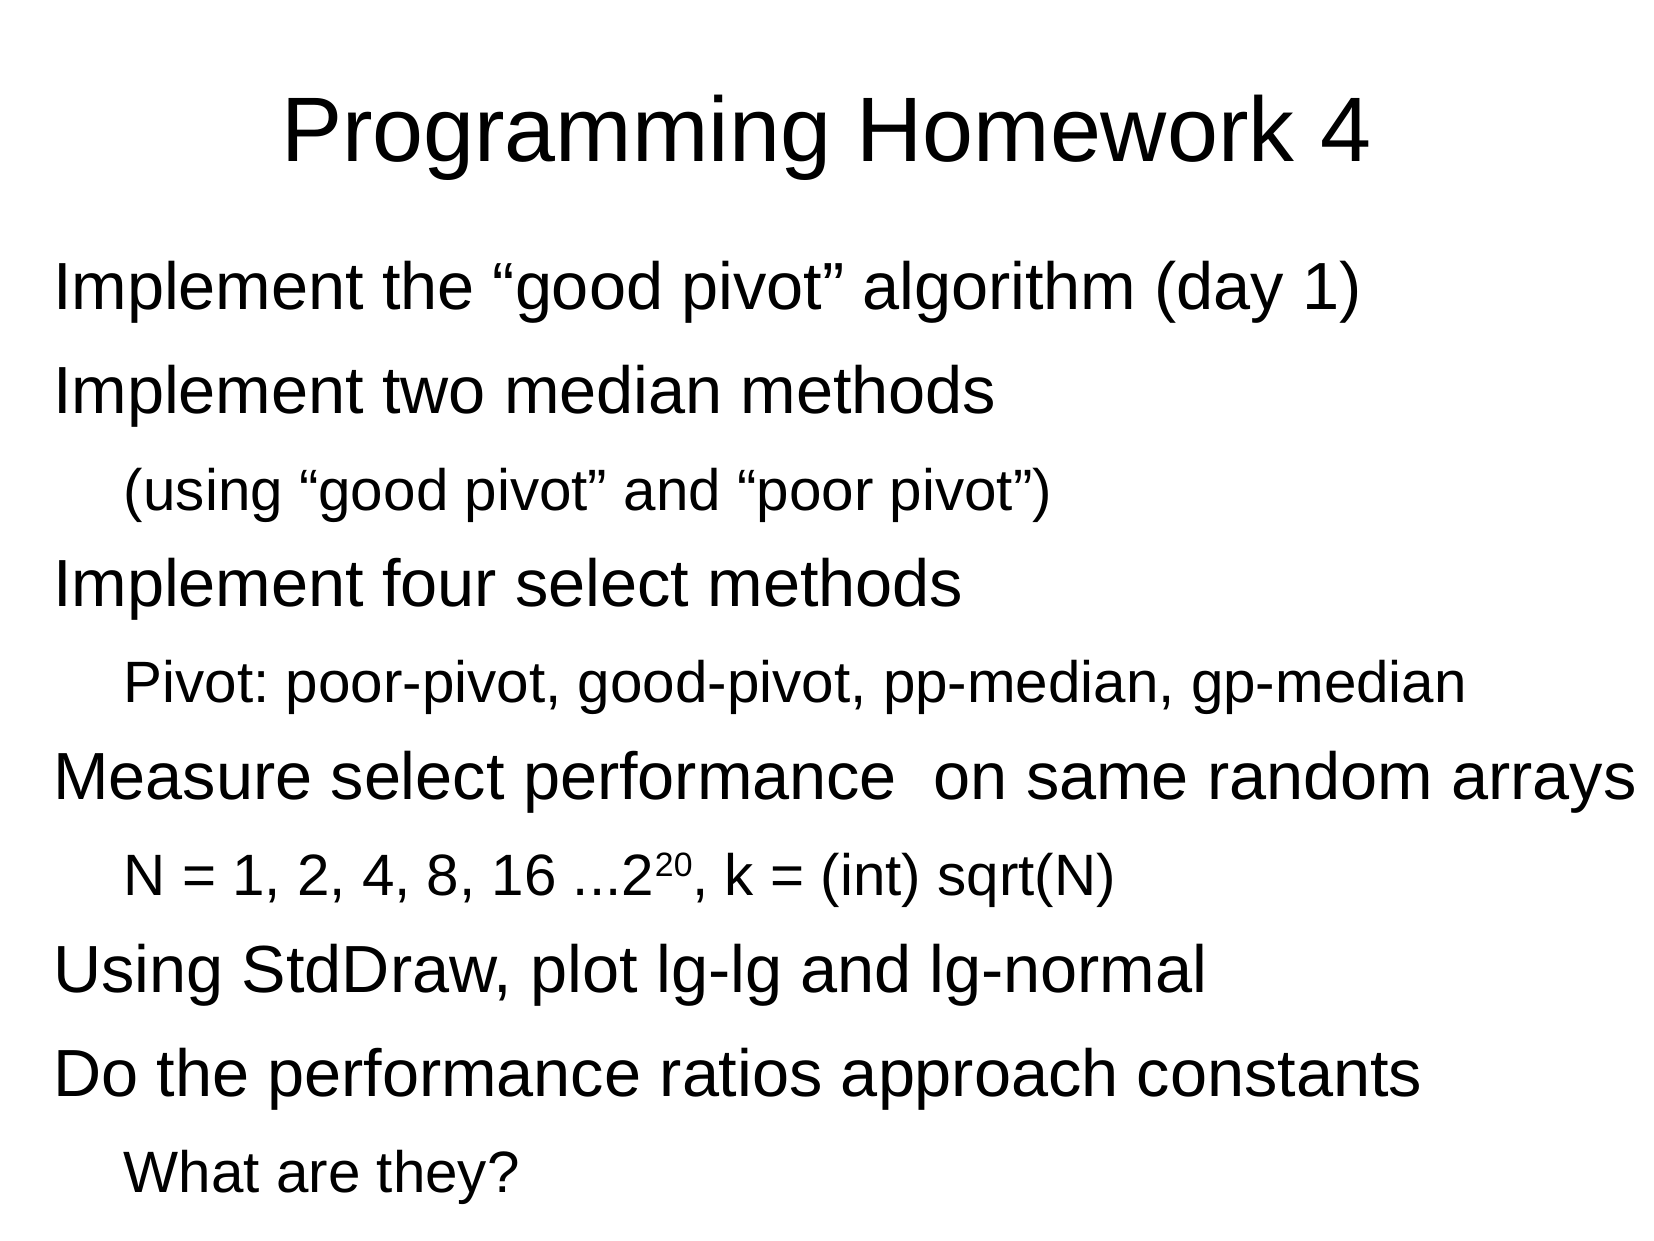

# Programming Homework 4
Implement the “good pivot” algorithm (day 1)
Implement two median methods
(using “good pivot” and “poor pivot”)
Implement four select methods
Pivot: poor-pivot, good-pivot, pp-median, gp-median
Measure select performance on same random arrays
N = 1, 2, 4, 8, 16 ...220, k = (int) sqrt(N)
Using StdDraw, plot lg-lg and lg-normal
Do the performance ratios approach constants
What are they?